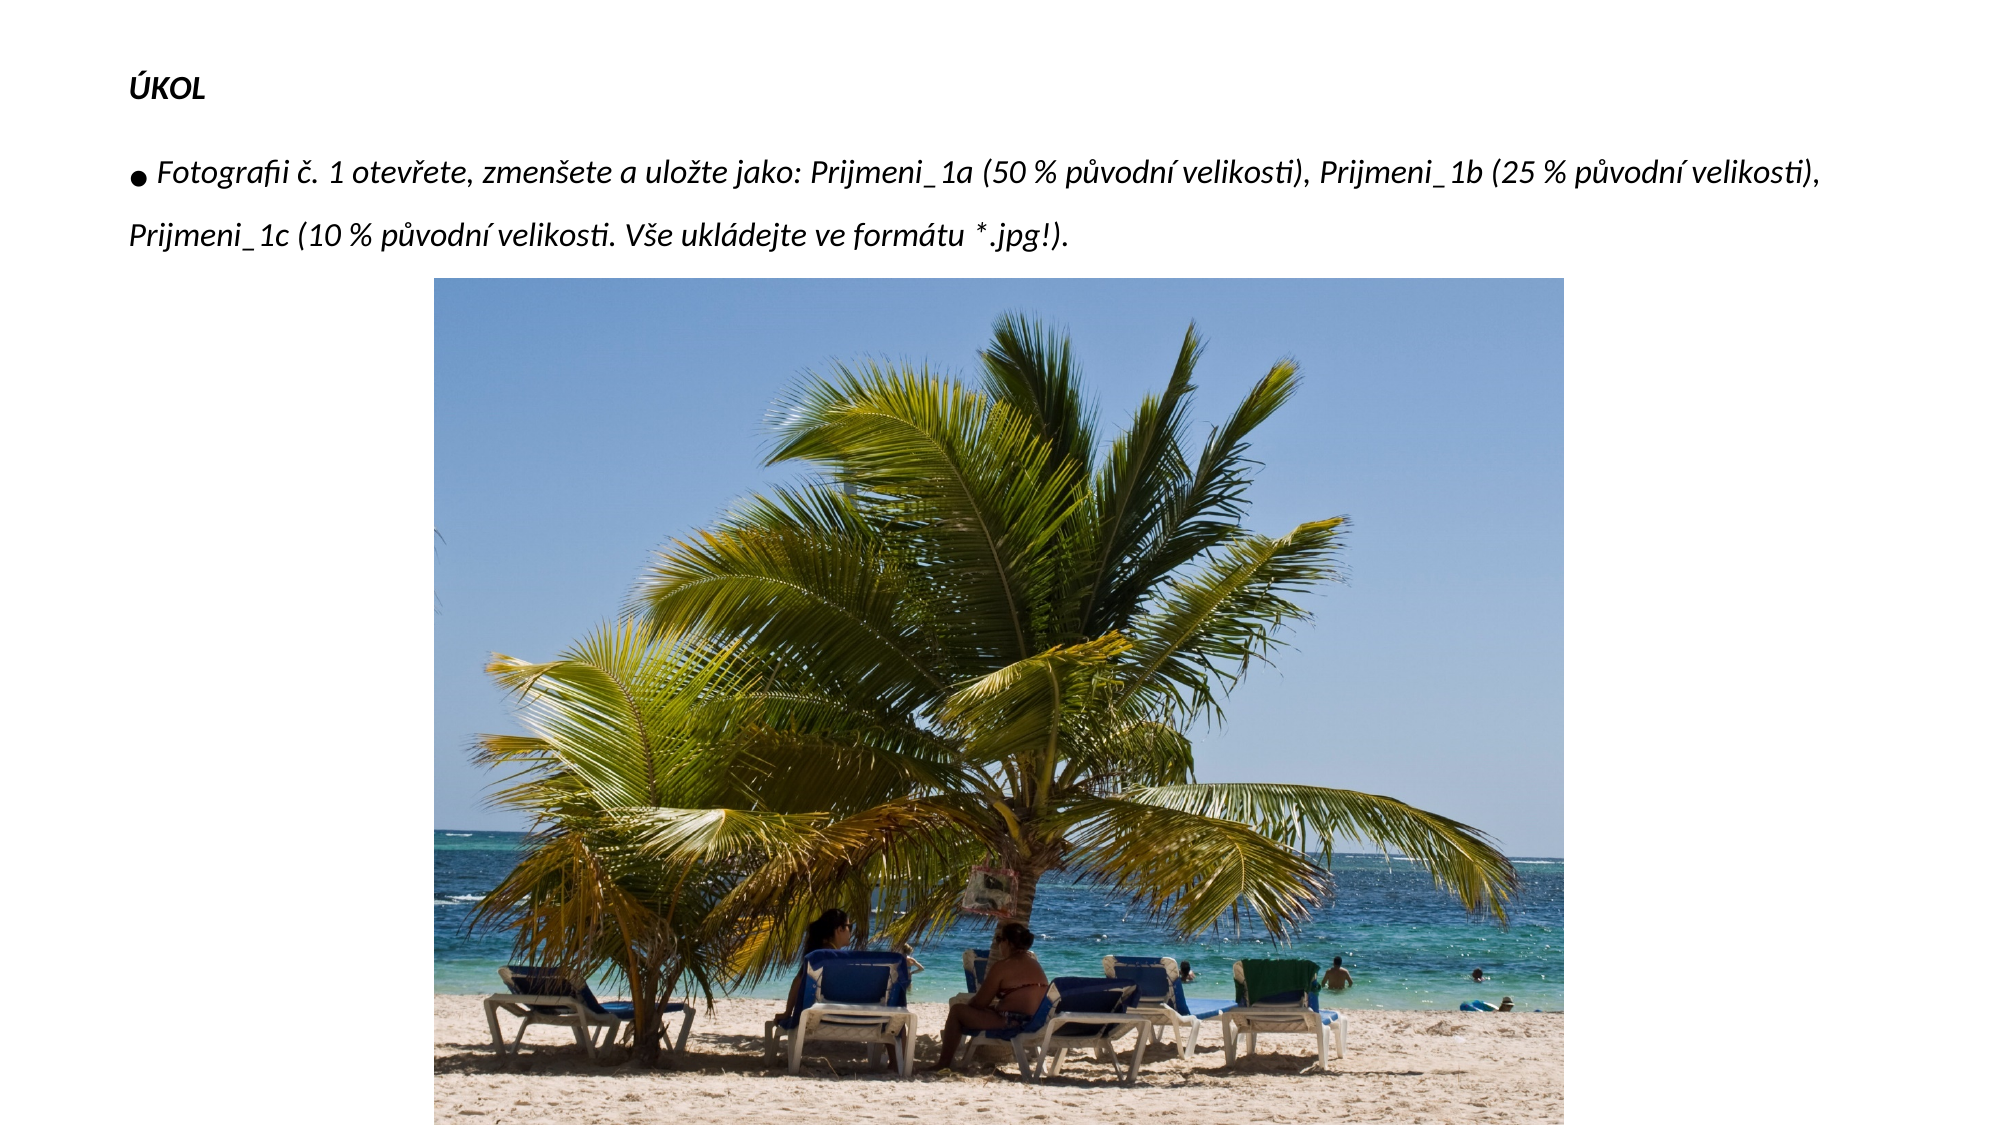

# ÚKOL
 Fotografii č. 1 otevřete, zmenšete a uložte jako: Prijmeni_1a (50 % původní velikosti), Prijmeni_1b (25 % původní velikosti), Prijmeni_1c (10 % původní velikosti. Vše ukládejte ve formátu *.jpg!).